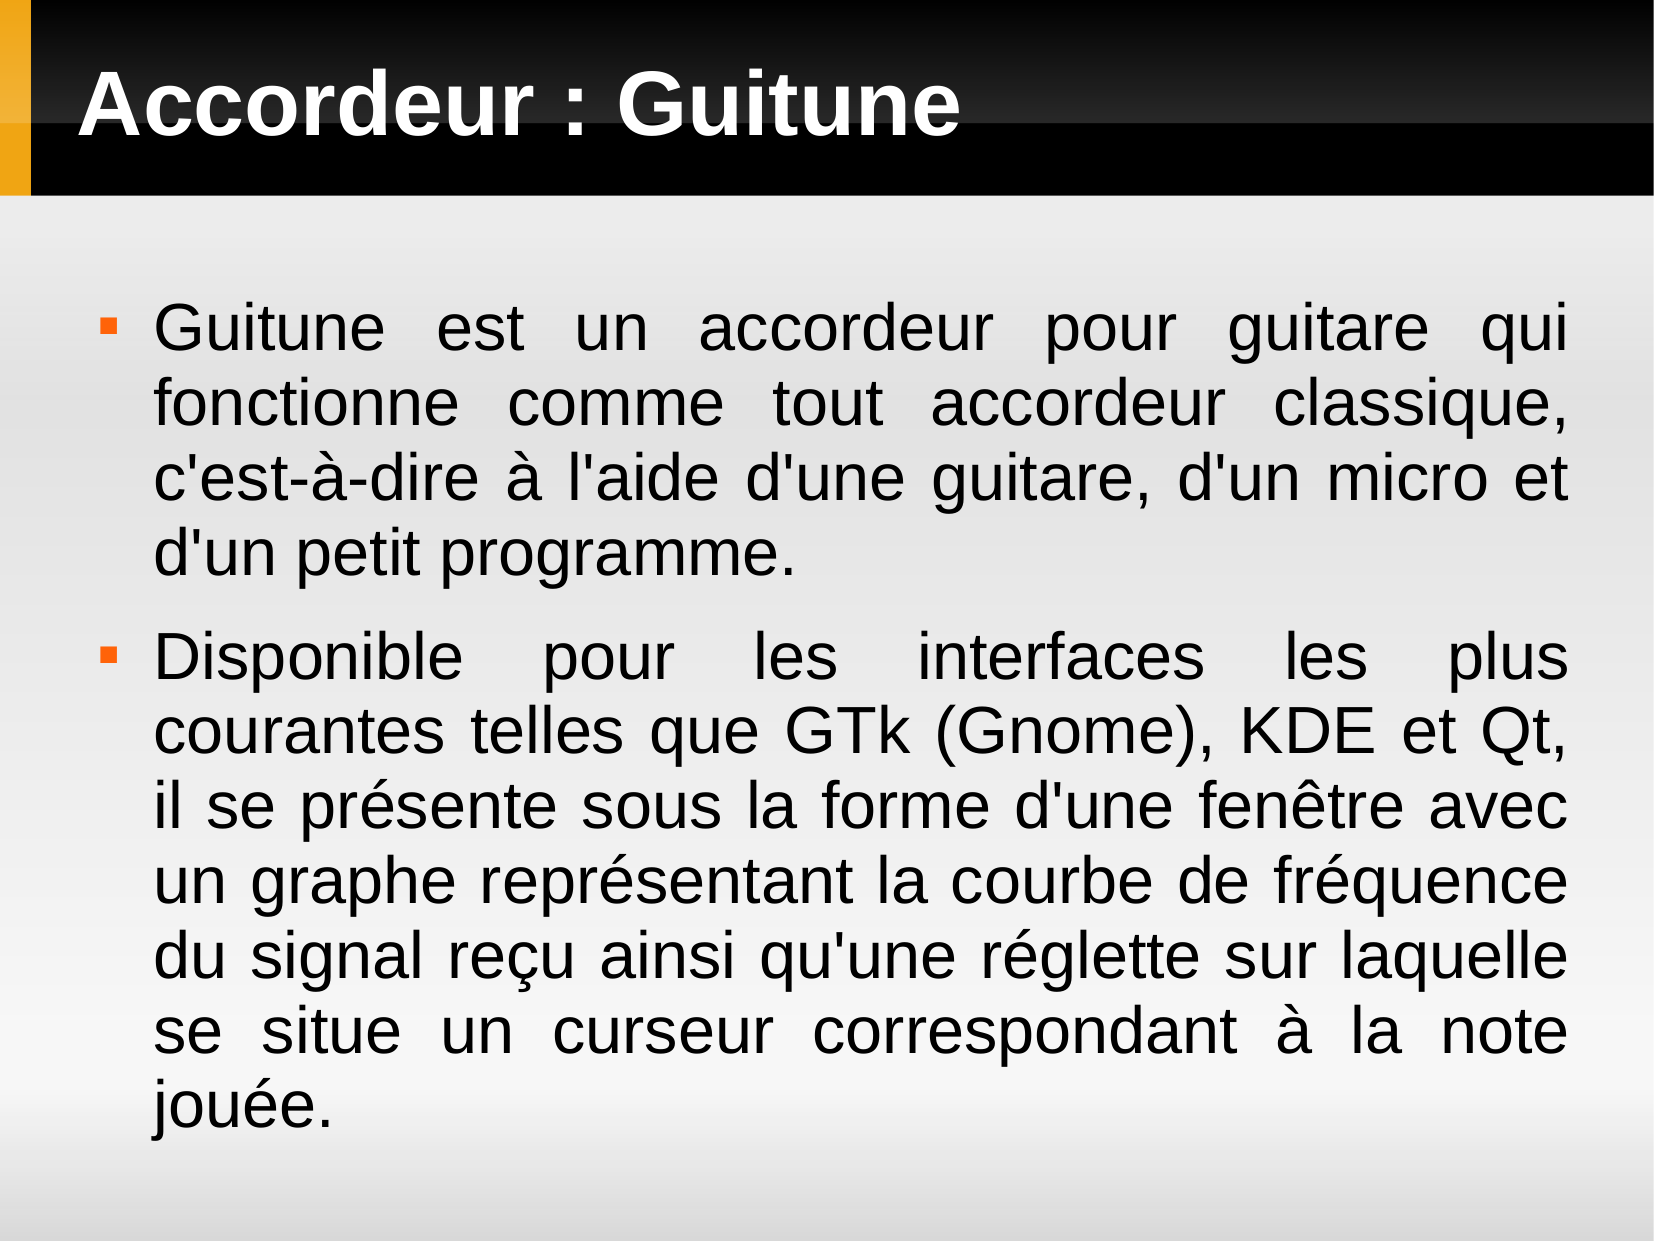

# Accordeur : Guitune
Guitune est un accordeur pour guitare qui fonctionne comme tout accordeur classique, c'est-à-dire à l'aide d'une guitare, d'un micro et d'un petit programme.
Disponible pour les interfaces les plus courantes telles que GTk (Gnome), KDE et Qt, il se présente sous la forme d'une fenêtre avec un graphe représentant la courbe de fréquence du signal reçu ainsi qu'une réglette sur laquelle se situe un curseur correspondant à la note jouée.